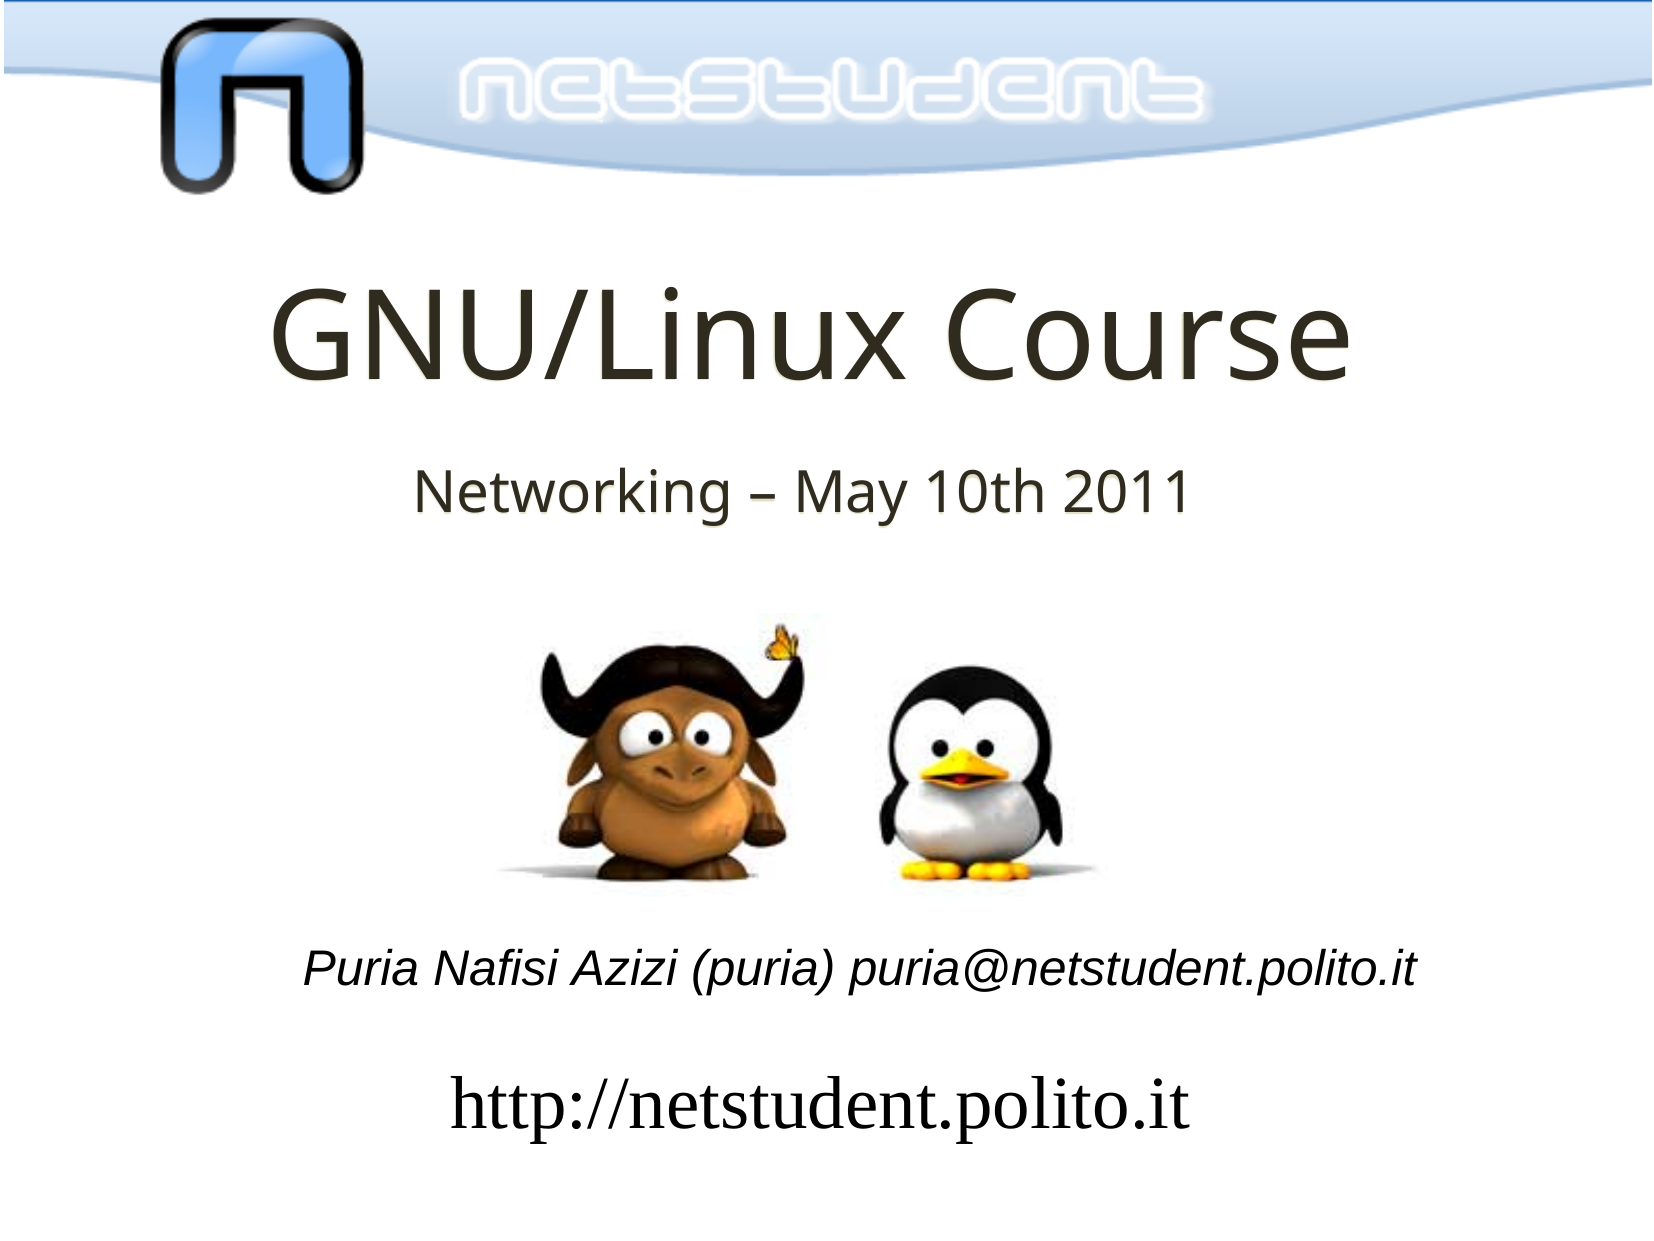

GNU/Linux Course
# Networking – May 10th 2011
Puria Nafisi Azizi (puria) puria@netstudent.polito.it
http://netstudent.polito.it